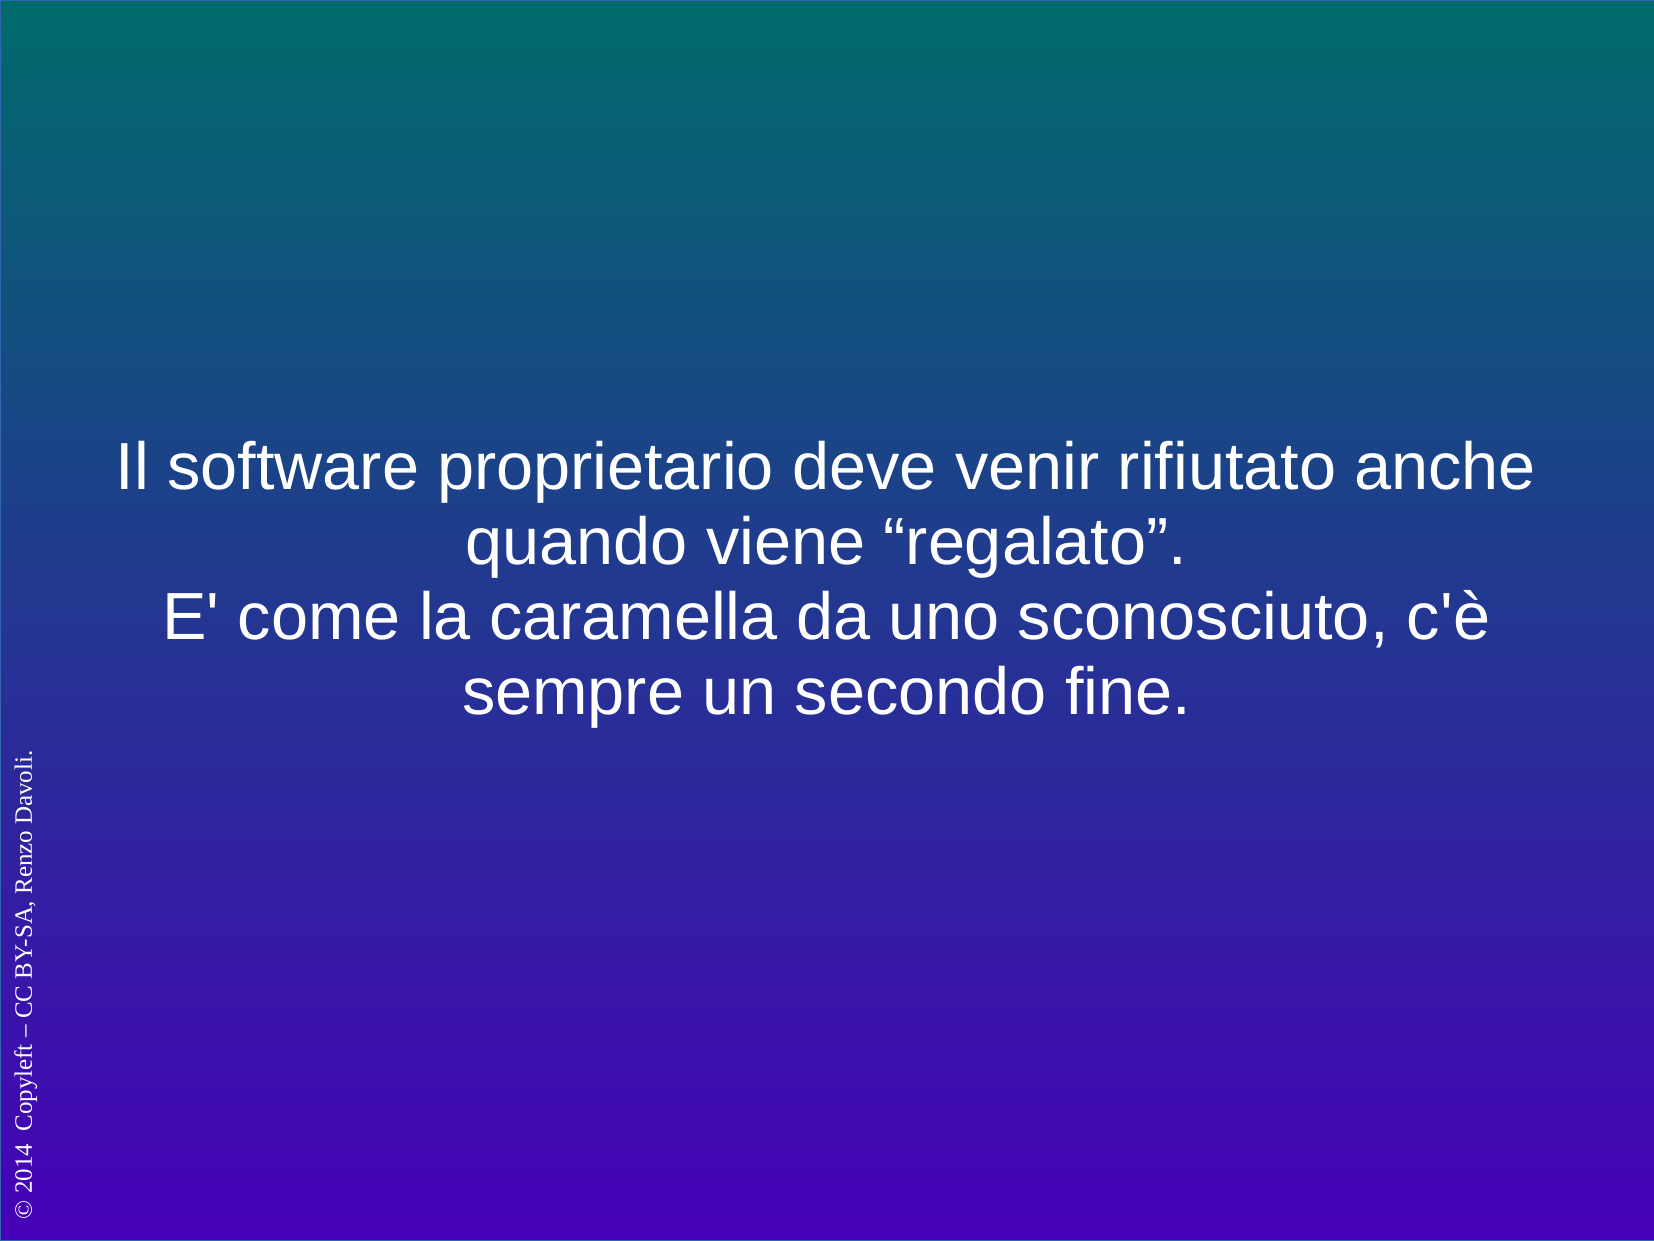

# Il software proprietario deve venir rifiutato anche quando viene “regalato”.
E' come la caramella da uno sconosciuto, c'è sempre un secondo fine.